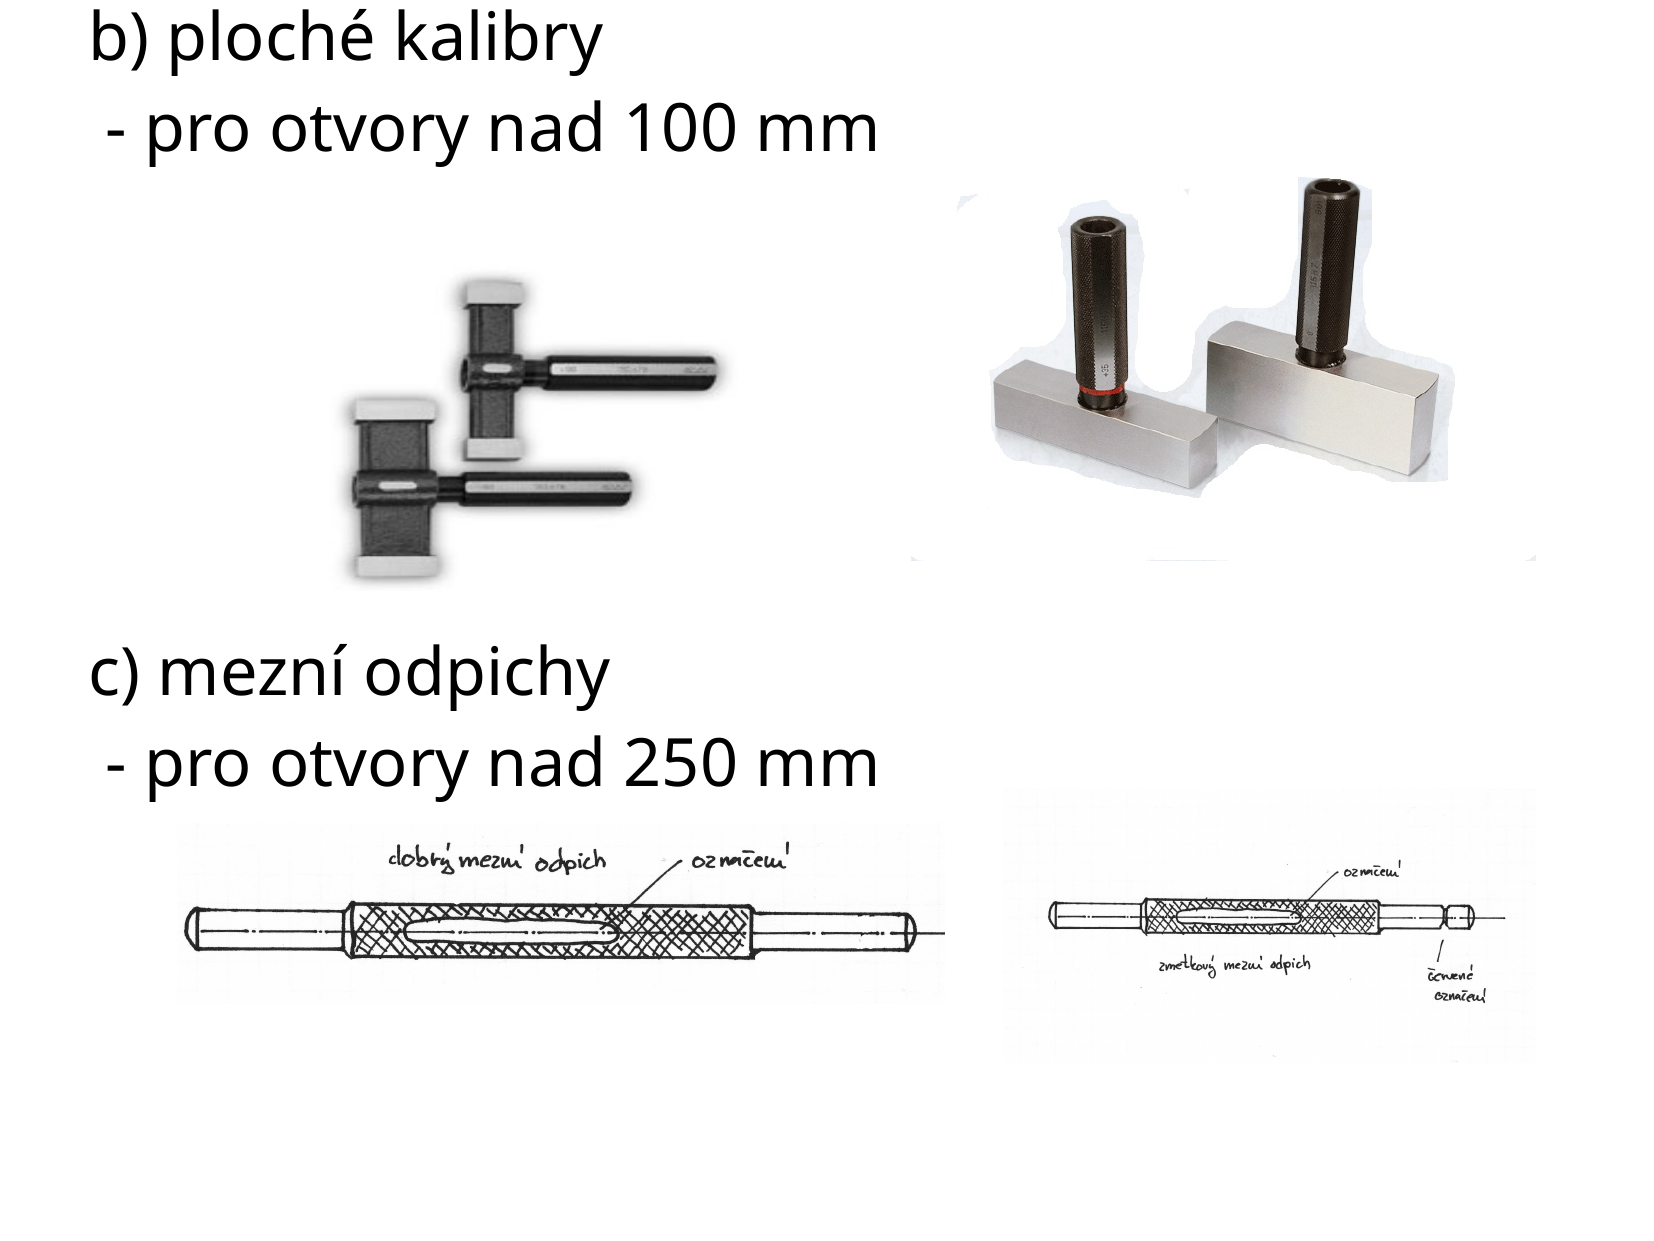

# b) ploché kalibry
 - pro otvory nad 100 mm
c) mezní odpichy
 - pro otvory nad 250 mm